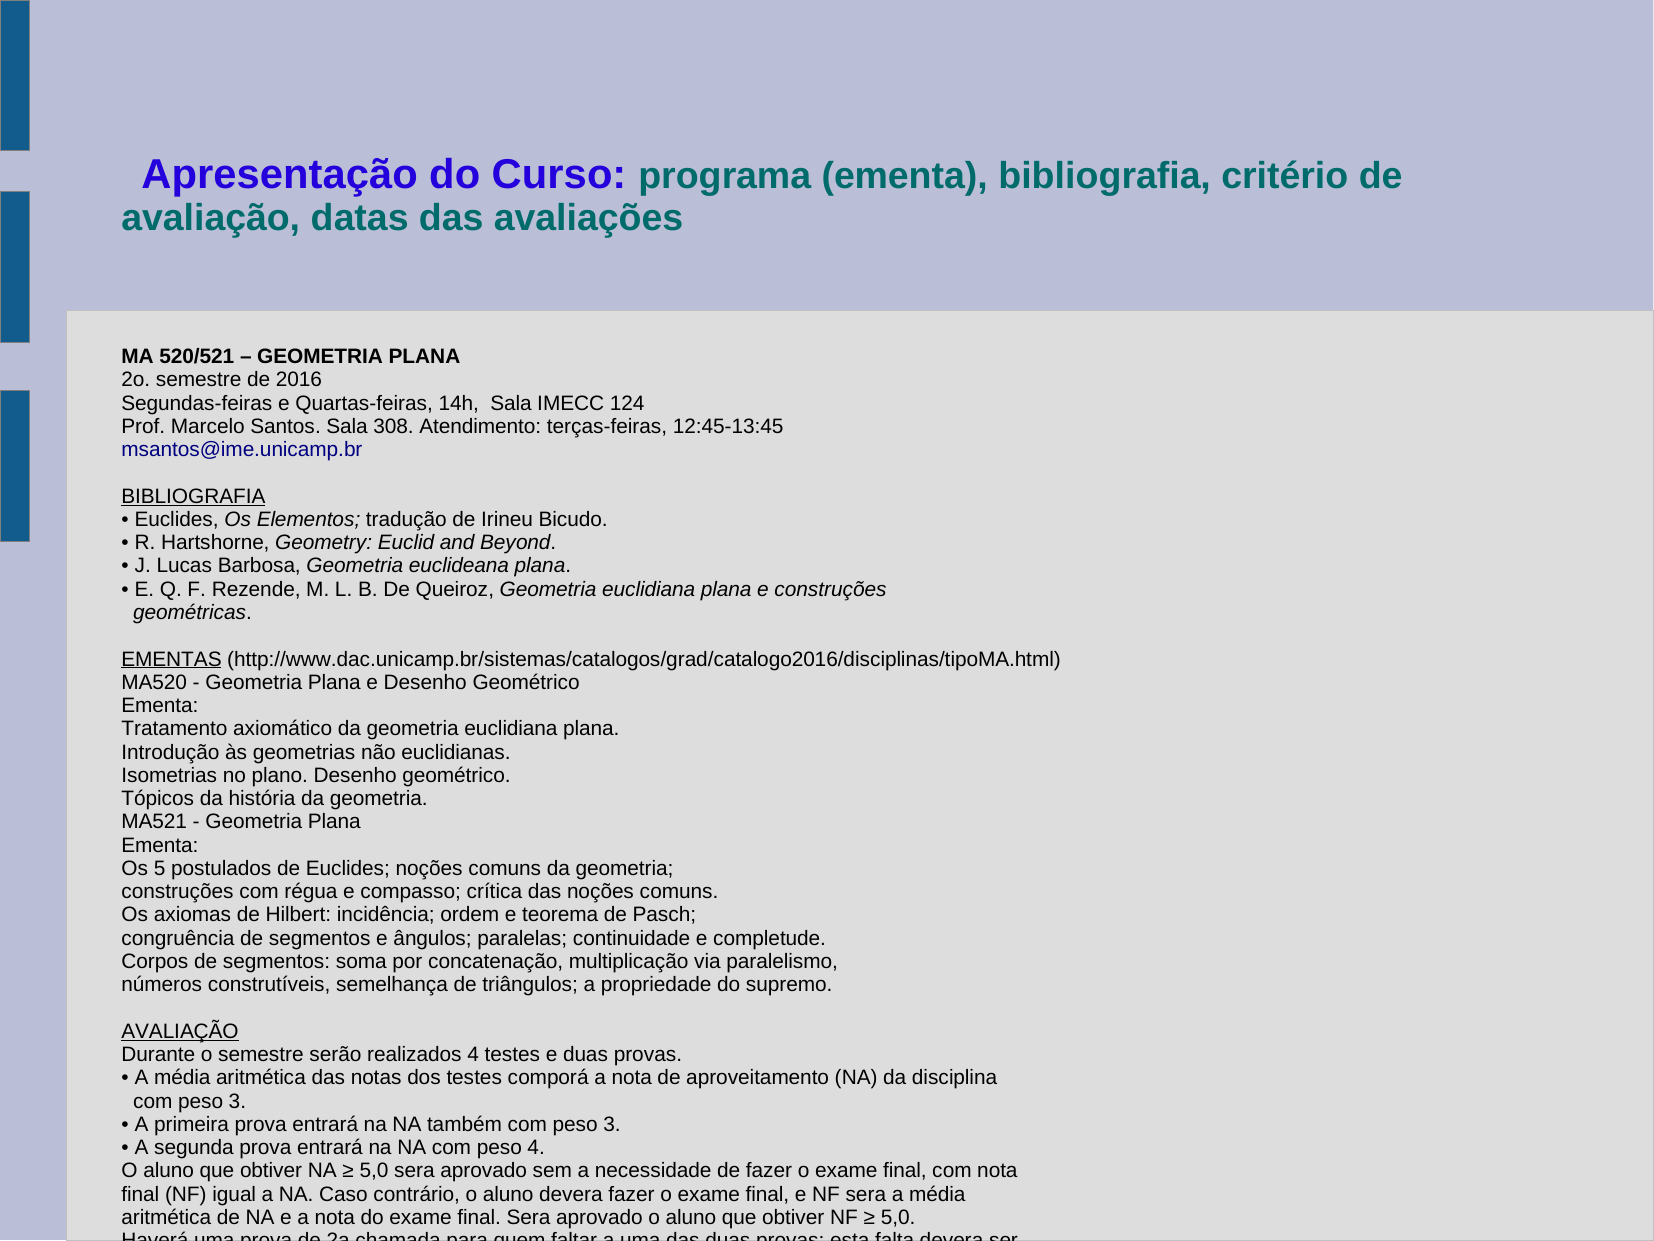

# Apresentação do Curso: programa (ementa), bibliografia, critério de avaliação, datas das avaliações
MA 520/521 – GEOMETRIA PLANA
2o. semestre de 2016
Segundas-feiras e Quartas-feiras, 14h, Sala IMECC 124
Prof. Marcelo Santos. Sala 308. Atendimento: terças-feiras, 12:45-13:45
msantos@ime.unicamp.br
BIBLIOGRAFIA
• Euclides, Os Elementos; tradução de Irineu Bicudo.
• R. Hartshorne, Geometry: Euclid and Beyond.
• J. Lucas Barbosa, Geometria euclideana plana.
• E. Q. F. Rezende, M. L. B. De Queiroz, Geometria euclidiana plana e construções
 geométricas.
EMENTAS (http://www.dac.unicamp.br/sistemas/catalogos/grad/catalogo2016/disciplinas/tipoMA.html)
MA520 - Geometria Plana e Desenho Geométrico
Ementa:
Tratamento axiomático da geometria euclidiana plana.
Introdução às geometrias não euclidianas.
Isometrias no plano. Desenho geométrico.
Tópicos da história da geometria.
MA521 - Geometria Plana
Ementa:
Os 5 postulados de Euclides; noções comuns da geometria;
construções com régua e compasso; crítica das noções comuns.
Os axiomas de Hilbert: incidência; ordem e teorema de Pasch;
congruência de segmentos e ângulos; paralelas; continuidade e completude.
Corpos de segmentos: soma por concatenação, multiplicação via paralelismo,
números construtíveis, semelhança de triângulos; a propriedade do supremo.
AVALIAÇÃO
Durante o semestre serão realizados 4 testes e duas provas.
• A média aritmética das notas dos testes comporá a nota de aproveitamento (NA) da disciplina
 com peso 3.
• A primeira prova entrará na NA também com peso 3.
• A segunda prova entrará na NA com peso 4.
O aluno que obtiver NA ≥ 5,0 sera aprovado sem a necessidade de fazer o exame final, com nota
final (NF) igual a NA. Caso contrário, o aluno devera fazer o exame final, e NF sera a média
aritmética de NA e a nota do exame final. Sera aprovado o aluno que obtiver NF ≥ 5,0.
Haverá uma prova de 2a chamada para quem faltar a uma das duas provas; esta falta devera ser
satisfatoriamente justificada por escrito em até 5 dias úteis após a data da avaliação a qual
esteve ausente.
OBSERVAÇÕES IMPORTANTES
Todas as provas e o exame serão realizadas no local e horário normais de aula.
Será exigida a apresentação de documento com fotografia e nome legível. Nos dias de prova,
não sera permitida a entrada na sala de aula após meia hora do início da prova, nem sera permitida a
saída da sala antes de meia hora após o início da mesma.
Para aprovação exige-se que o aluno compareça a, no mínimo, 75% das aulas ministradas.
Datas dos testes e das provas:
Testes: 14/9, 03/10, 09/11, 30/11;
Provas: 24/10, 21/12;
2a. chamada: 23/12;
Exame final: 05/01.